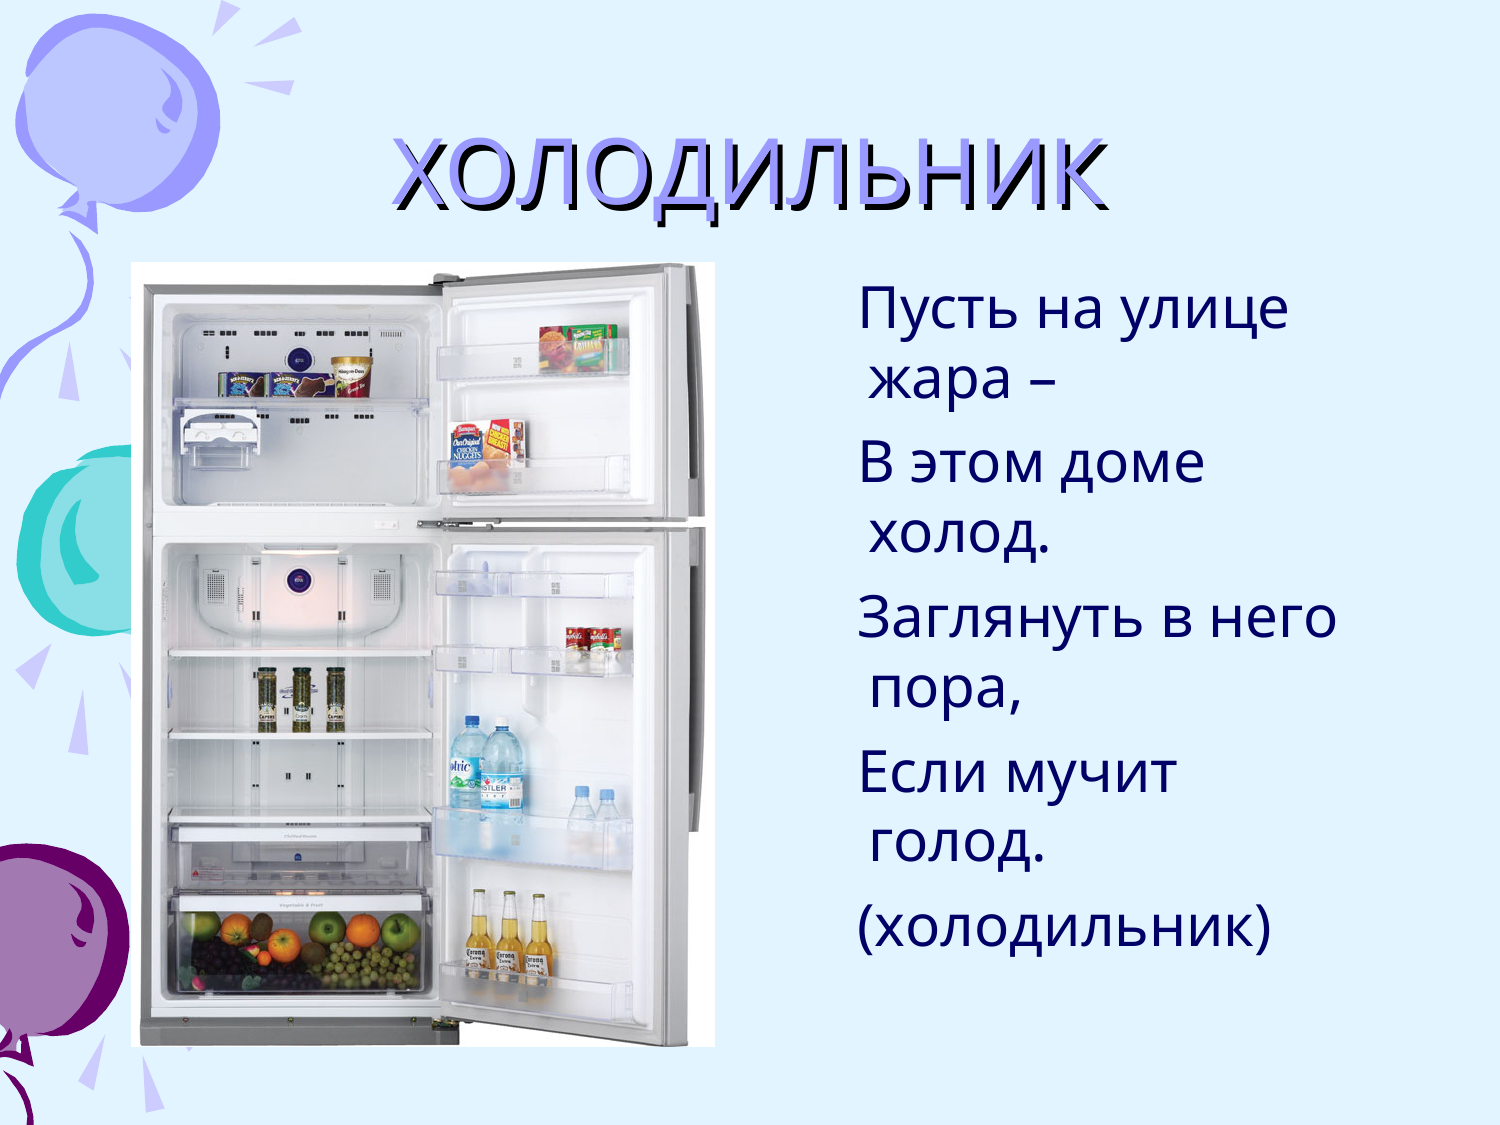

# ХОЛОДИЛЬНИК
 Пусть на улице жара –
 В этом доме холод.
 Заглянуть в него пора,
 Если мучит голод.
 (холодильник)